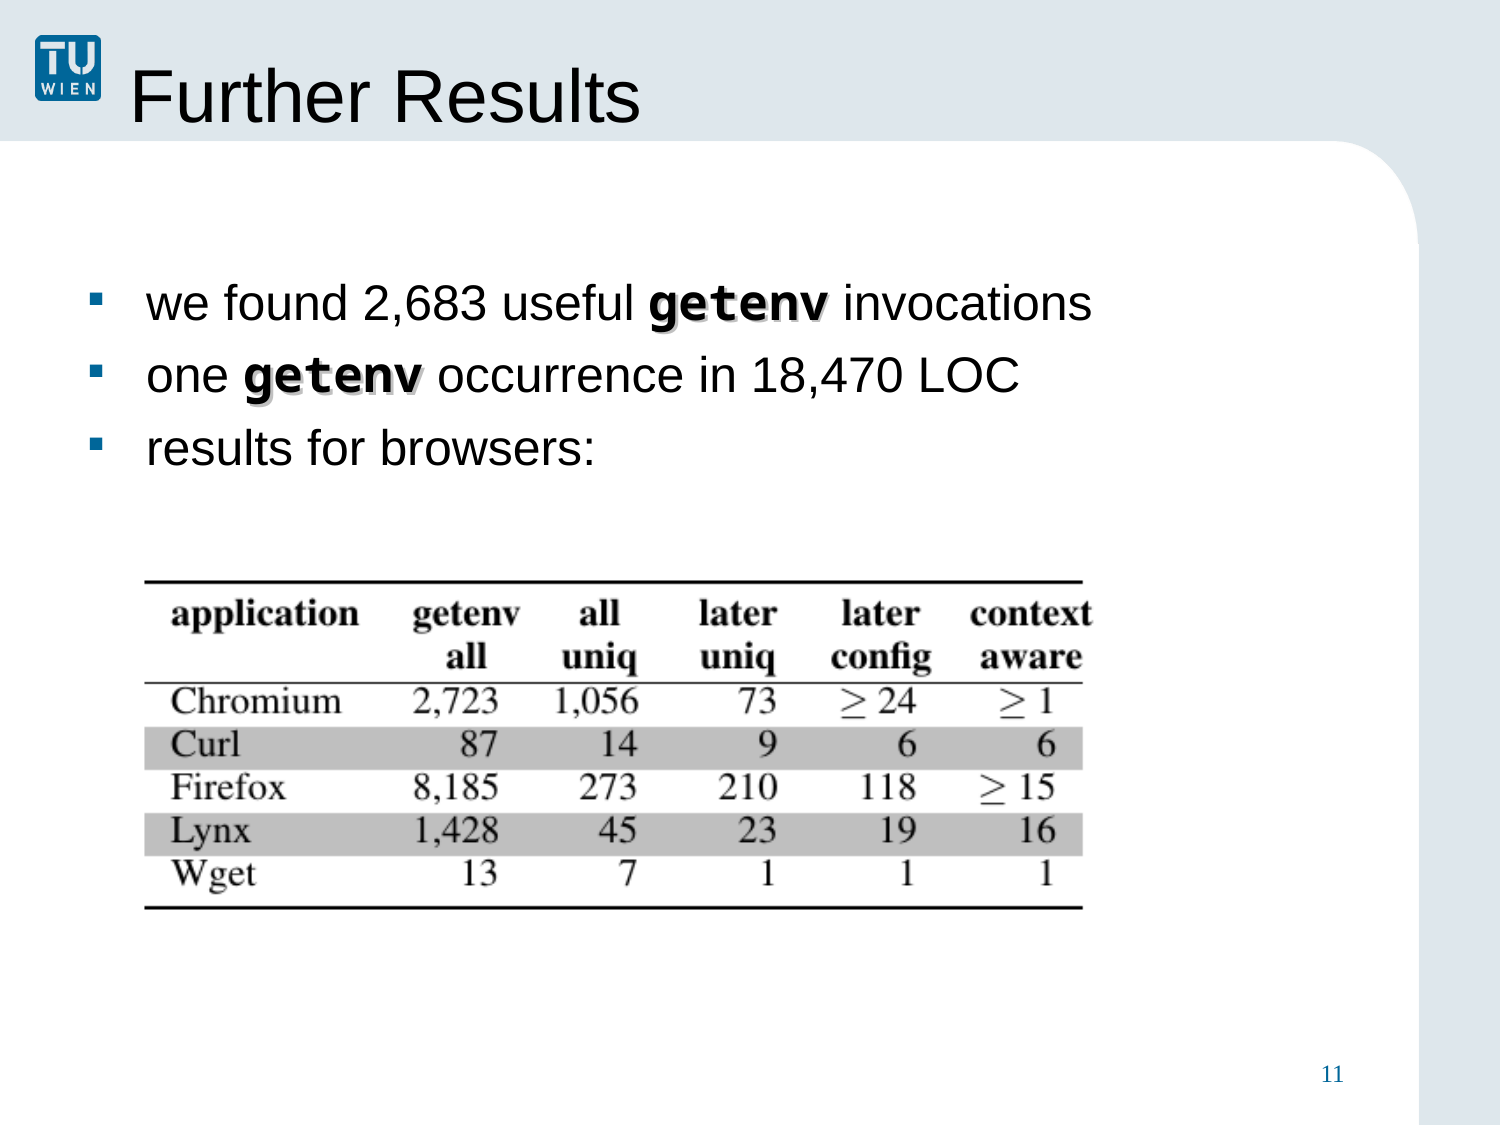

# Further Results
we found 2,683 useful getenv invocations
one getenv occurrence in 18,470 LOC
results for browsers:
11